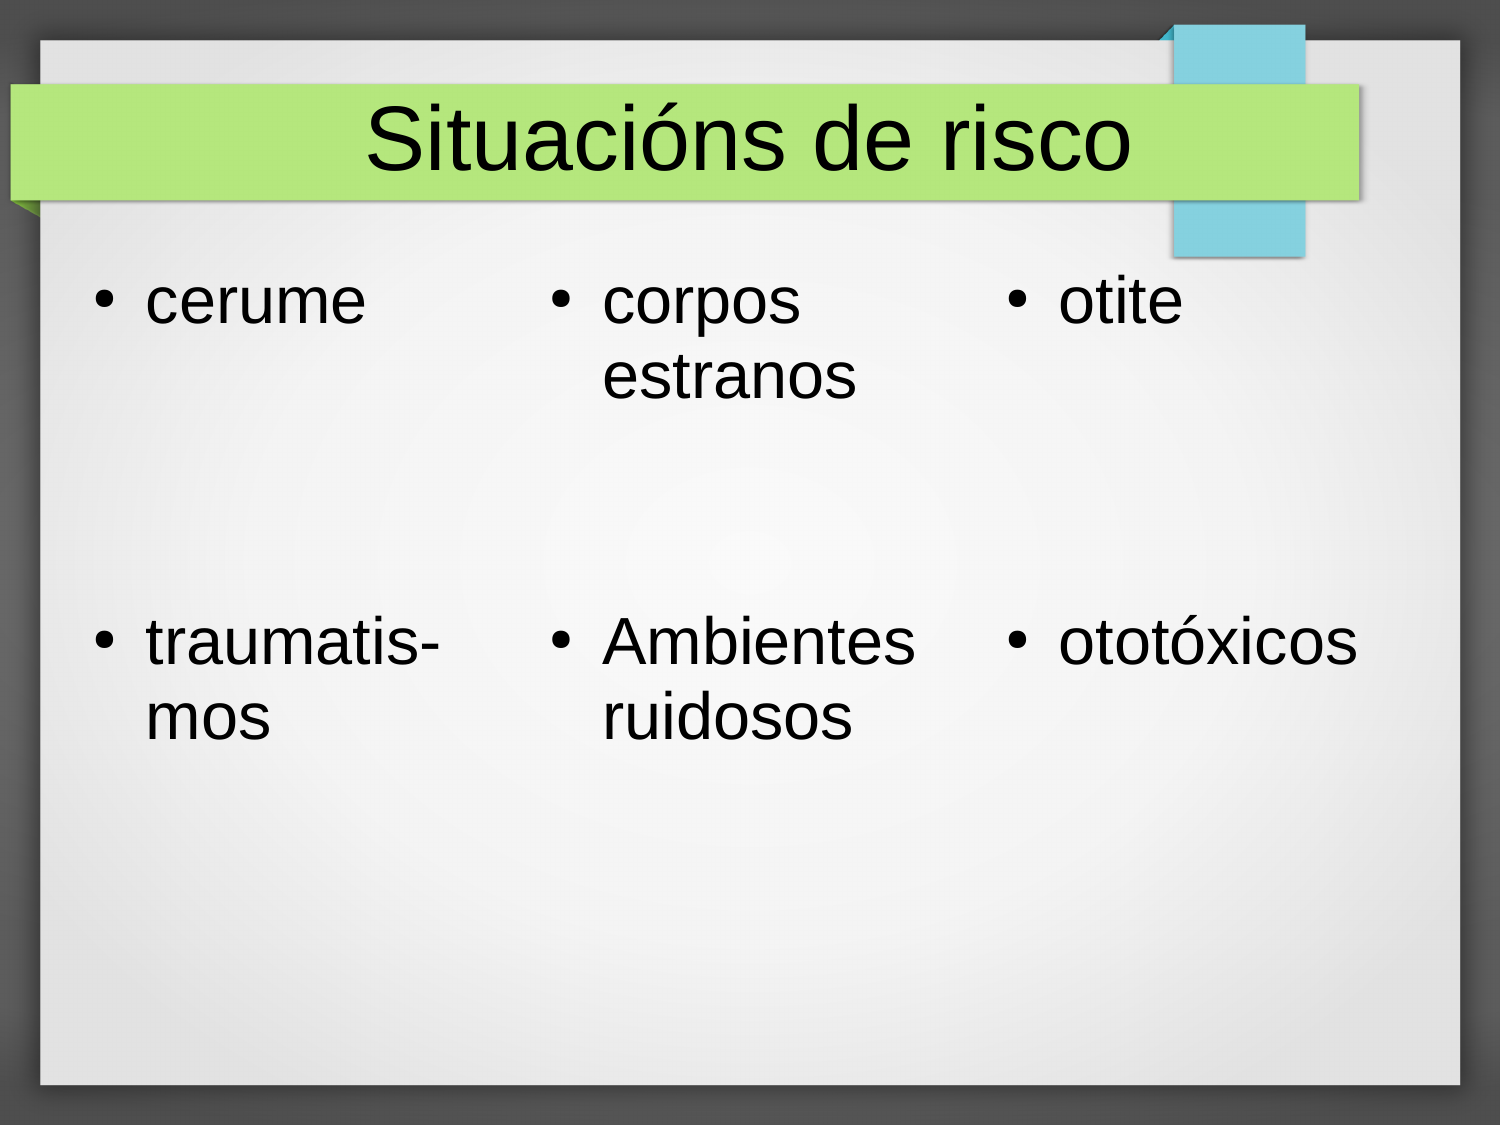

# Situacións de risco
cerume
corpos estranos
otite
traumatis-mos
Ambientes ruidosos
ototóxicos